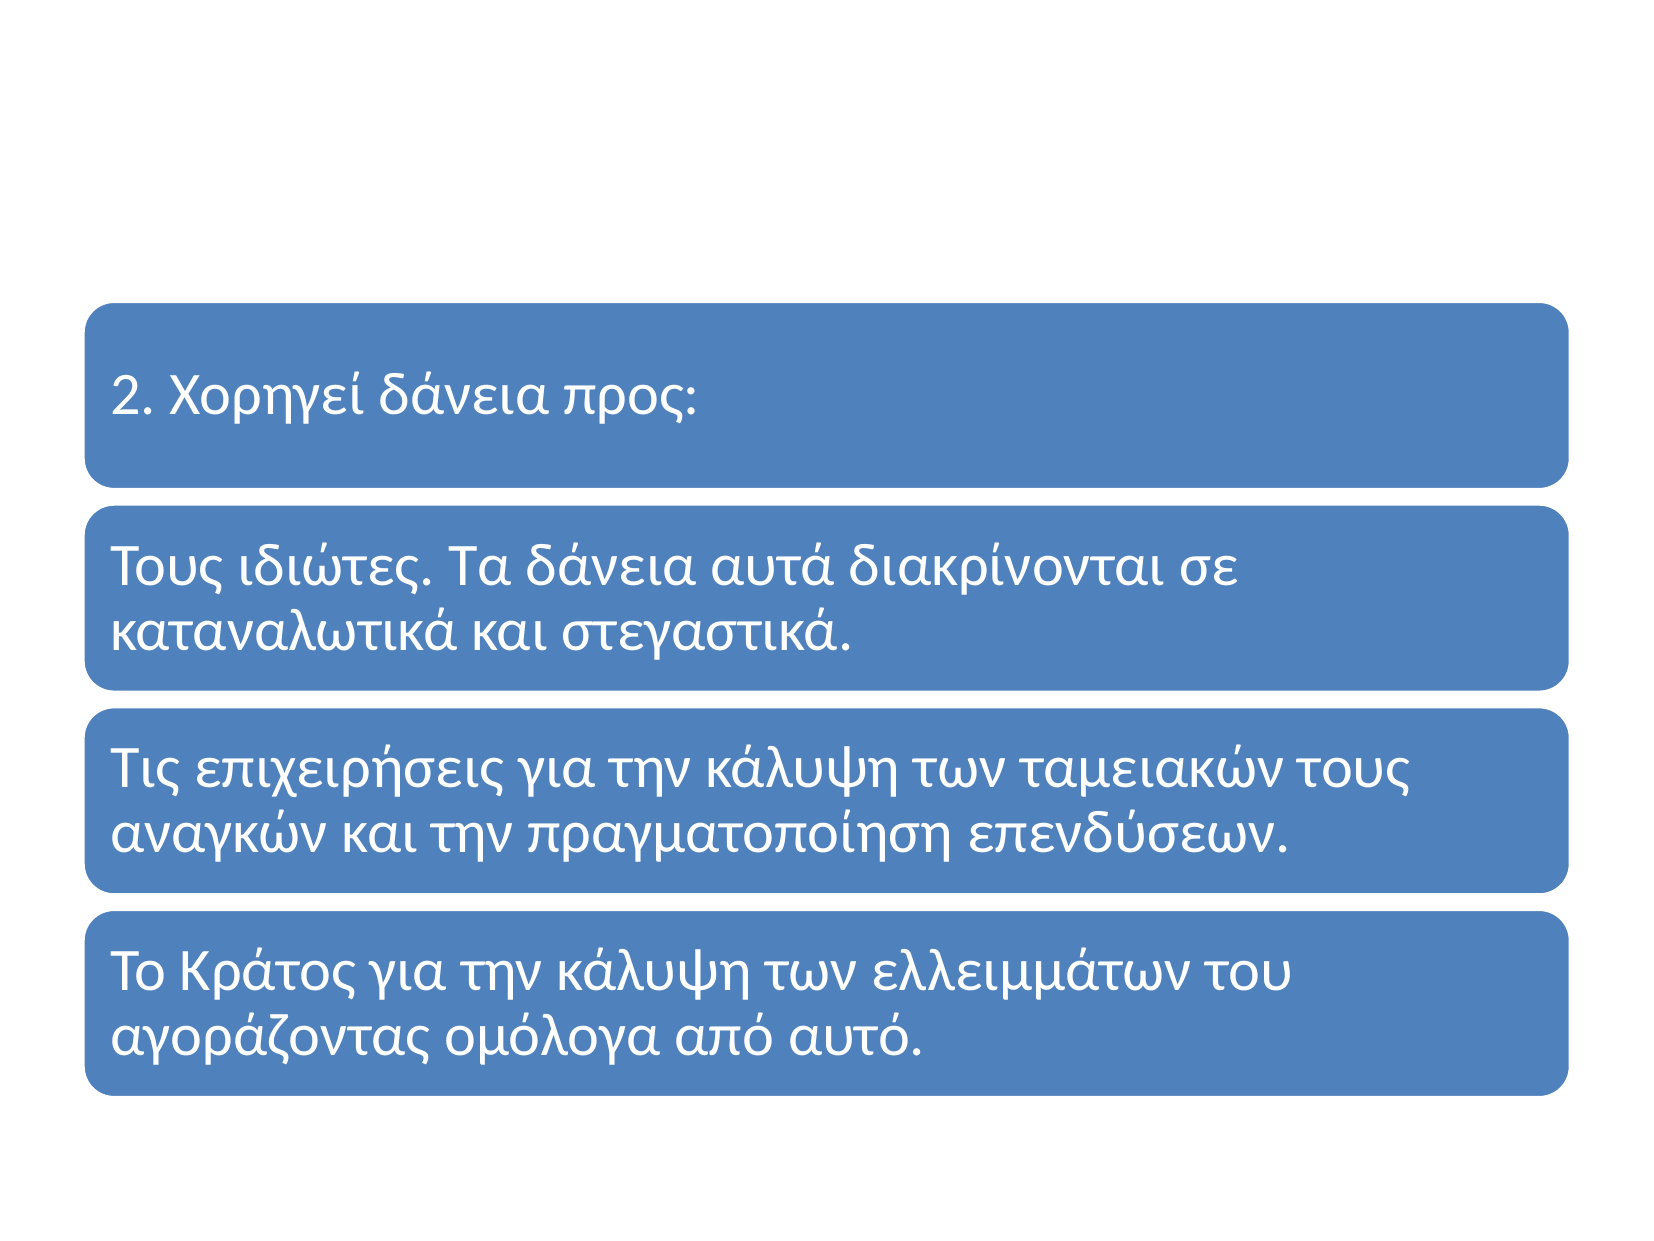

2. Χορηγεί δάνεια προς:
Τους ιδιώτες. Τα δάνεια αυτά διακρίνονται σε καταναλωτικά και στεγαστικά.
Τις επιχειρήσεις για την κάλυψη των ταμειακών τους αναγκών και την πραγματοποίηση επενδύσεων.
Το Κράτος για την κάλυψη των ελλειμμάτων του αγοράζοντας ομόλογα από αυτό.